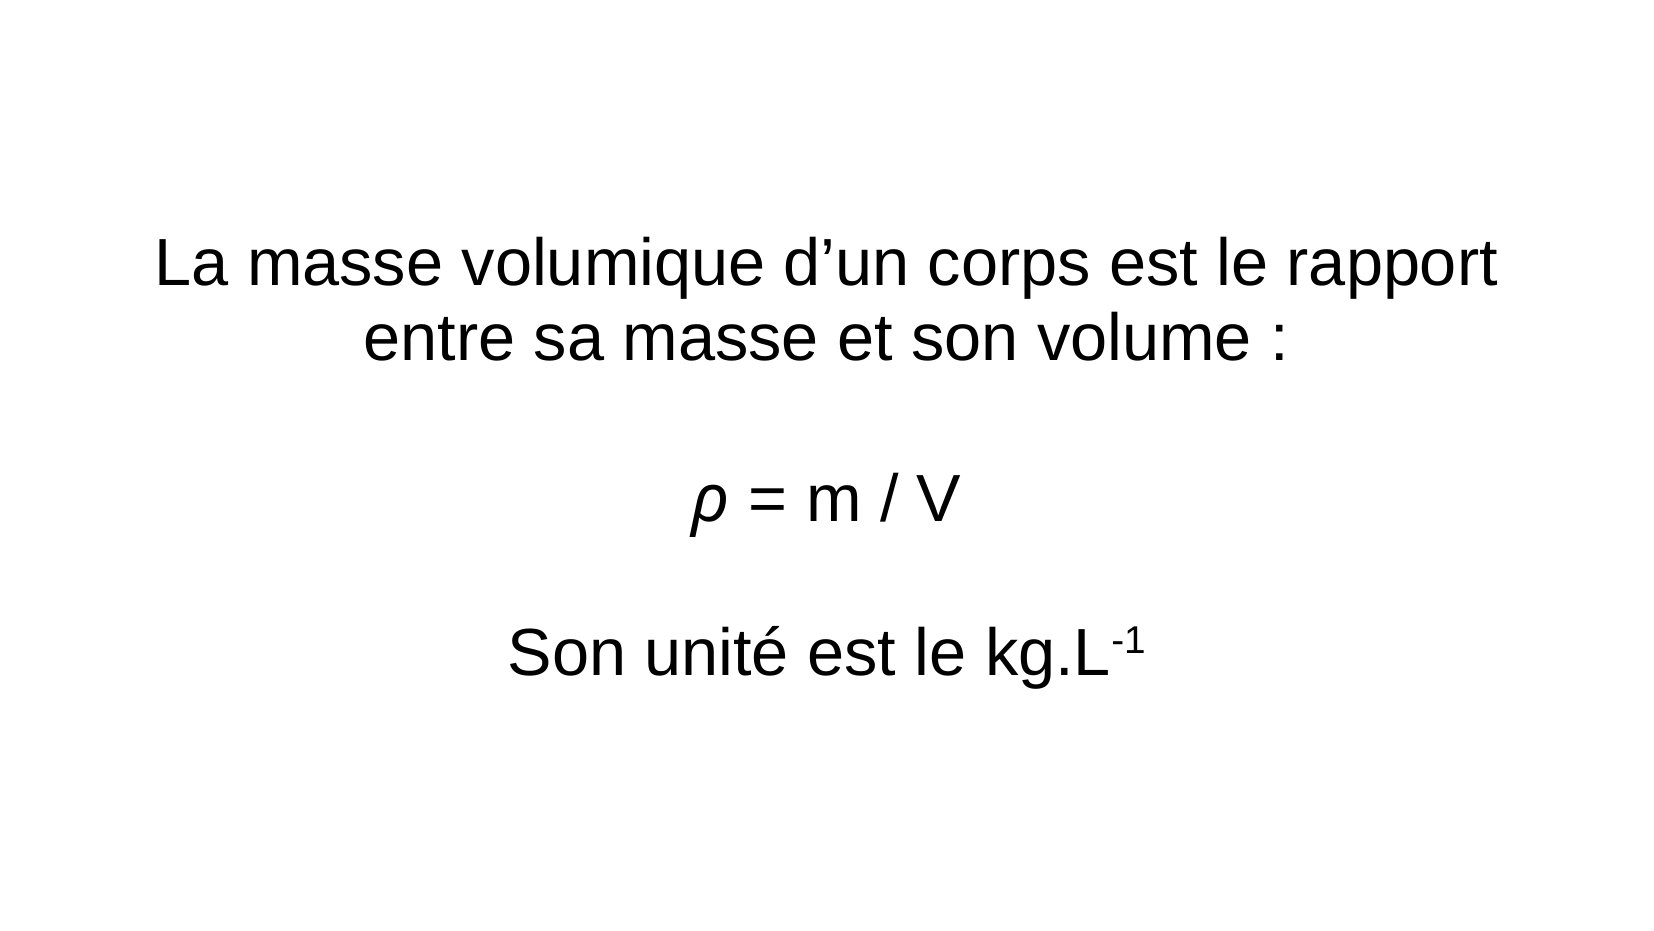

# La masse volumique d’un corps est le rapport entre sa masse et son volume :
ρ = m / V
Son unité est le kg.L-1